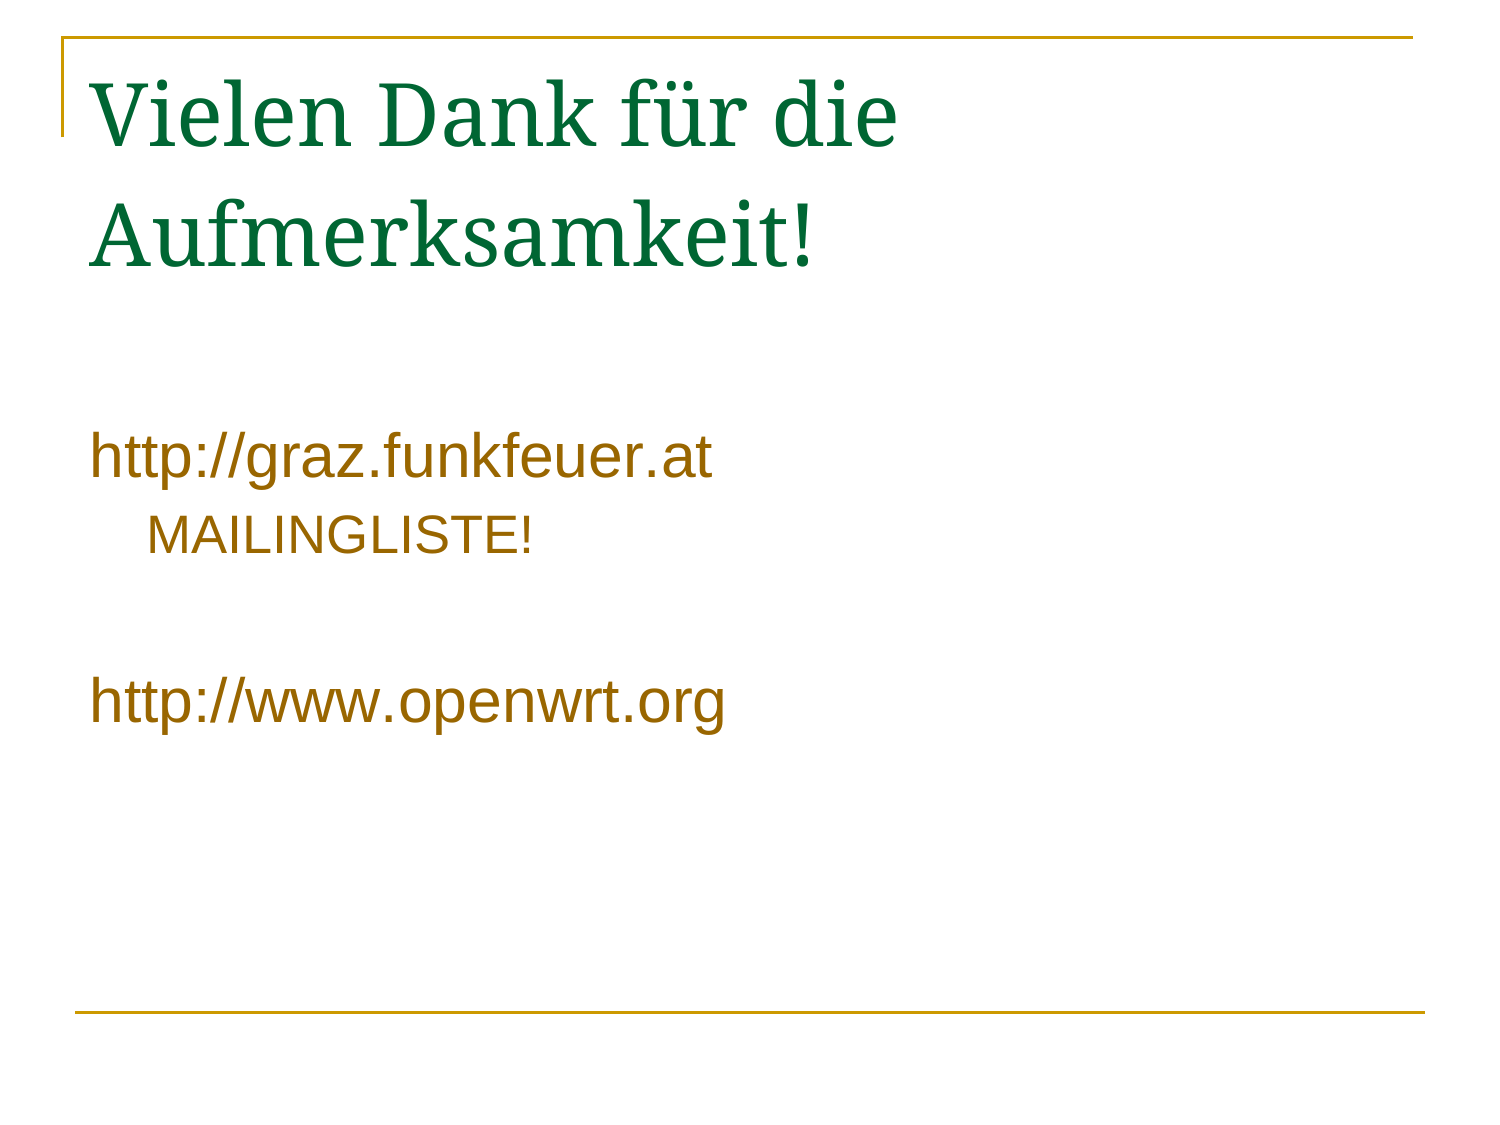

# Vielen Dank für die Aufmerksamkeit!
http://graz.funkfeuer.at
MAILINGLISTE!
http://www.openwrt.org